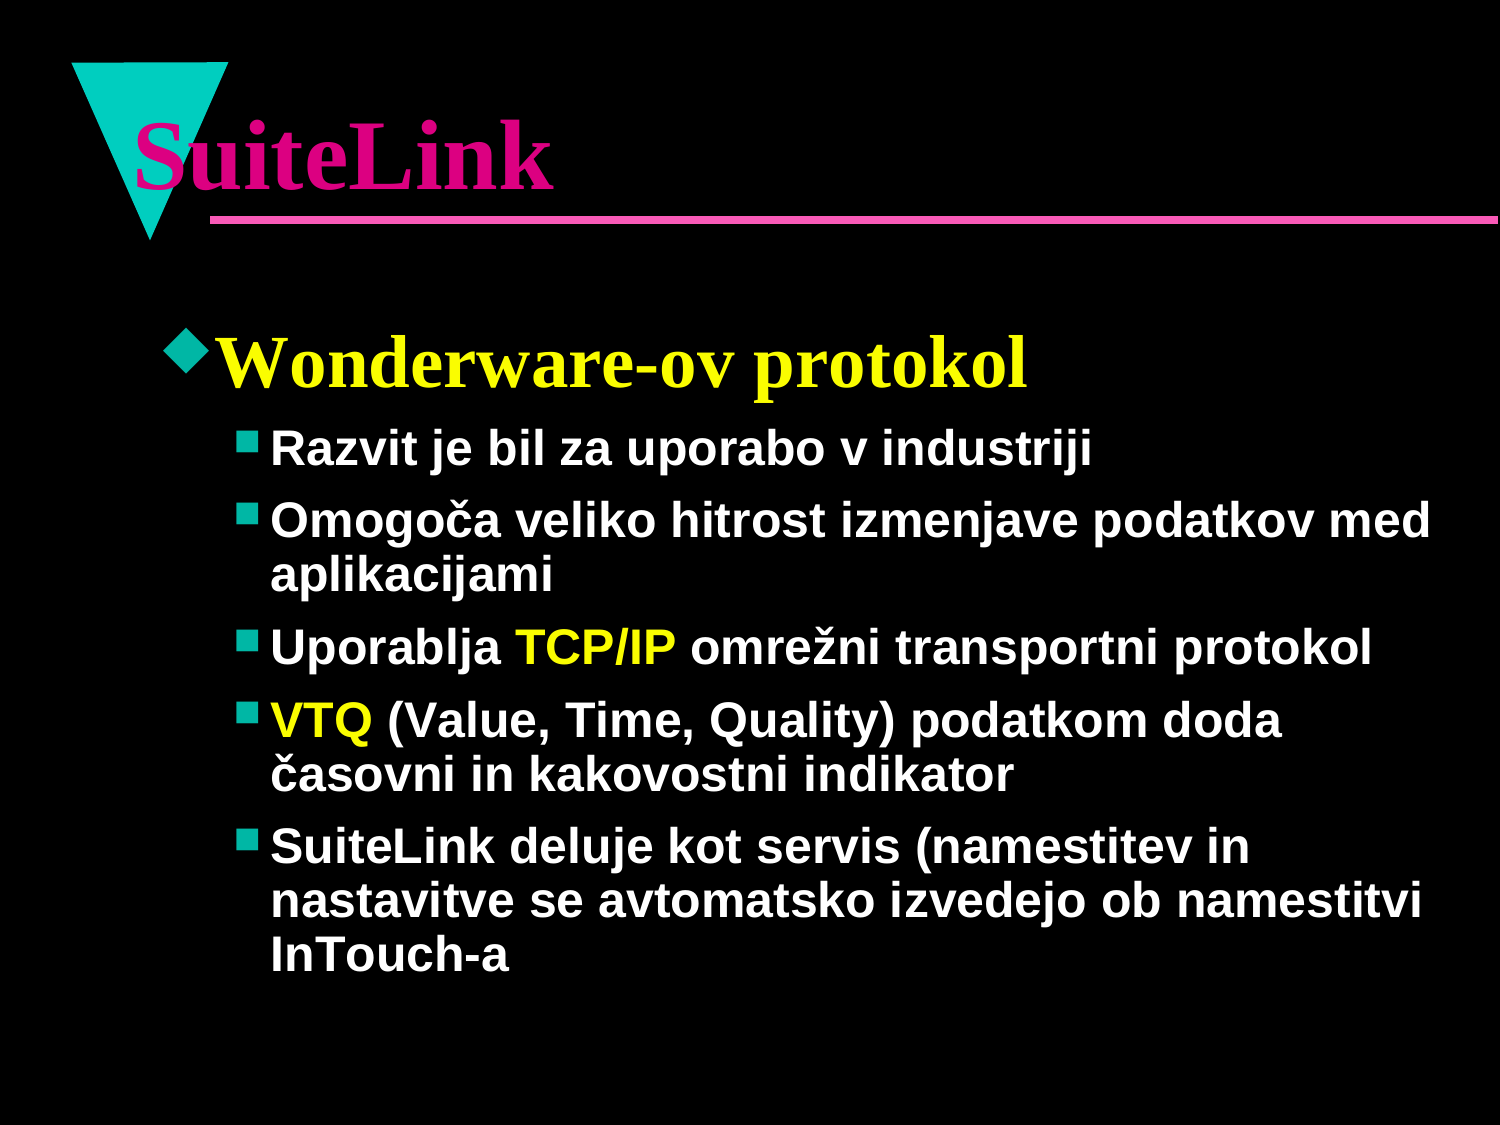

# SuiteLink
Wonderware-ov protokol
Razvit je bil za uporabo v industriji
Omogoča veliko hitrost izmenjave podatkov med aplikacijami
Uporablja TCP/IP omrežni transportni protokol
VTQ (Value, Time, Quality) podatkom doda časovni in kakovostni indikator
SuiteLink deluje kot servis (namestitev in nastavitve se avtomatsko izvedejo ob namestitvi InTouch-a
RVP2
I/O komunikacija
5